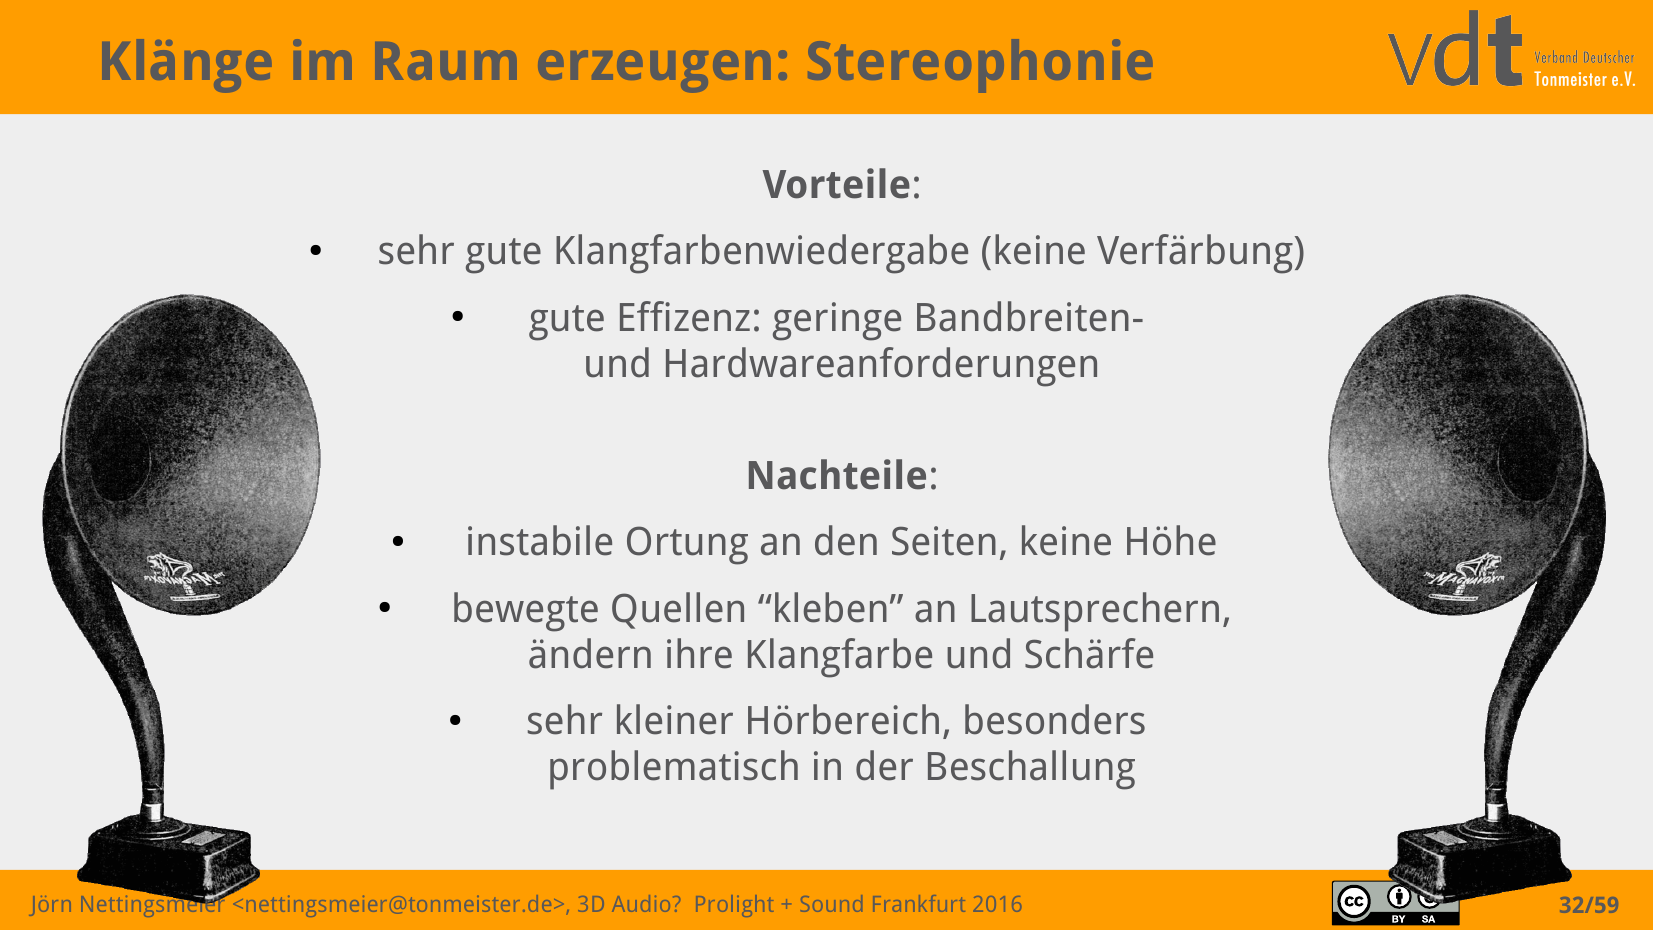

Klänge im Raum erzeugen: Stereophonie
# Vorteile:
sehr gute Klangfarbenwiedergabe (keine Verfärbung)
gute Effizenz: geringe Bandbreiten-
und Hardwareanforderungen
Nachteile:
instabile Ortung an den Seiten, keine Höhe
bewegte Quellen “kleben” an Lautsprechern,
ändern ihre Klangfarbe und Schärfe
sehr kleiner Hörbereich, besonders
problematisch in der Beschallung